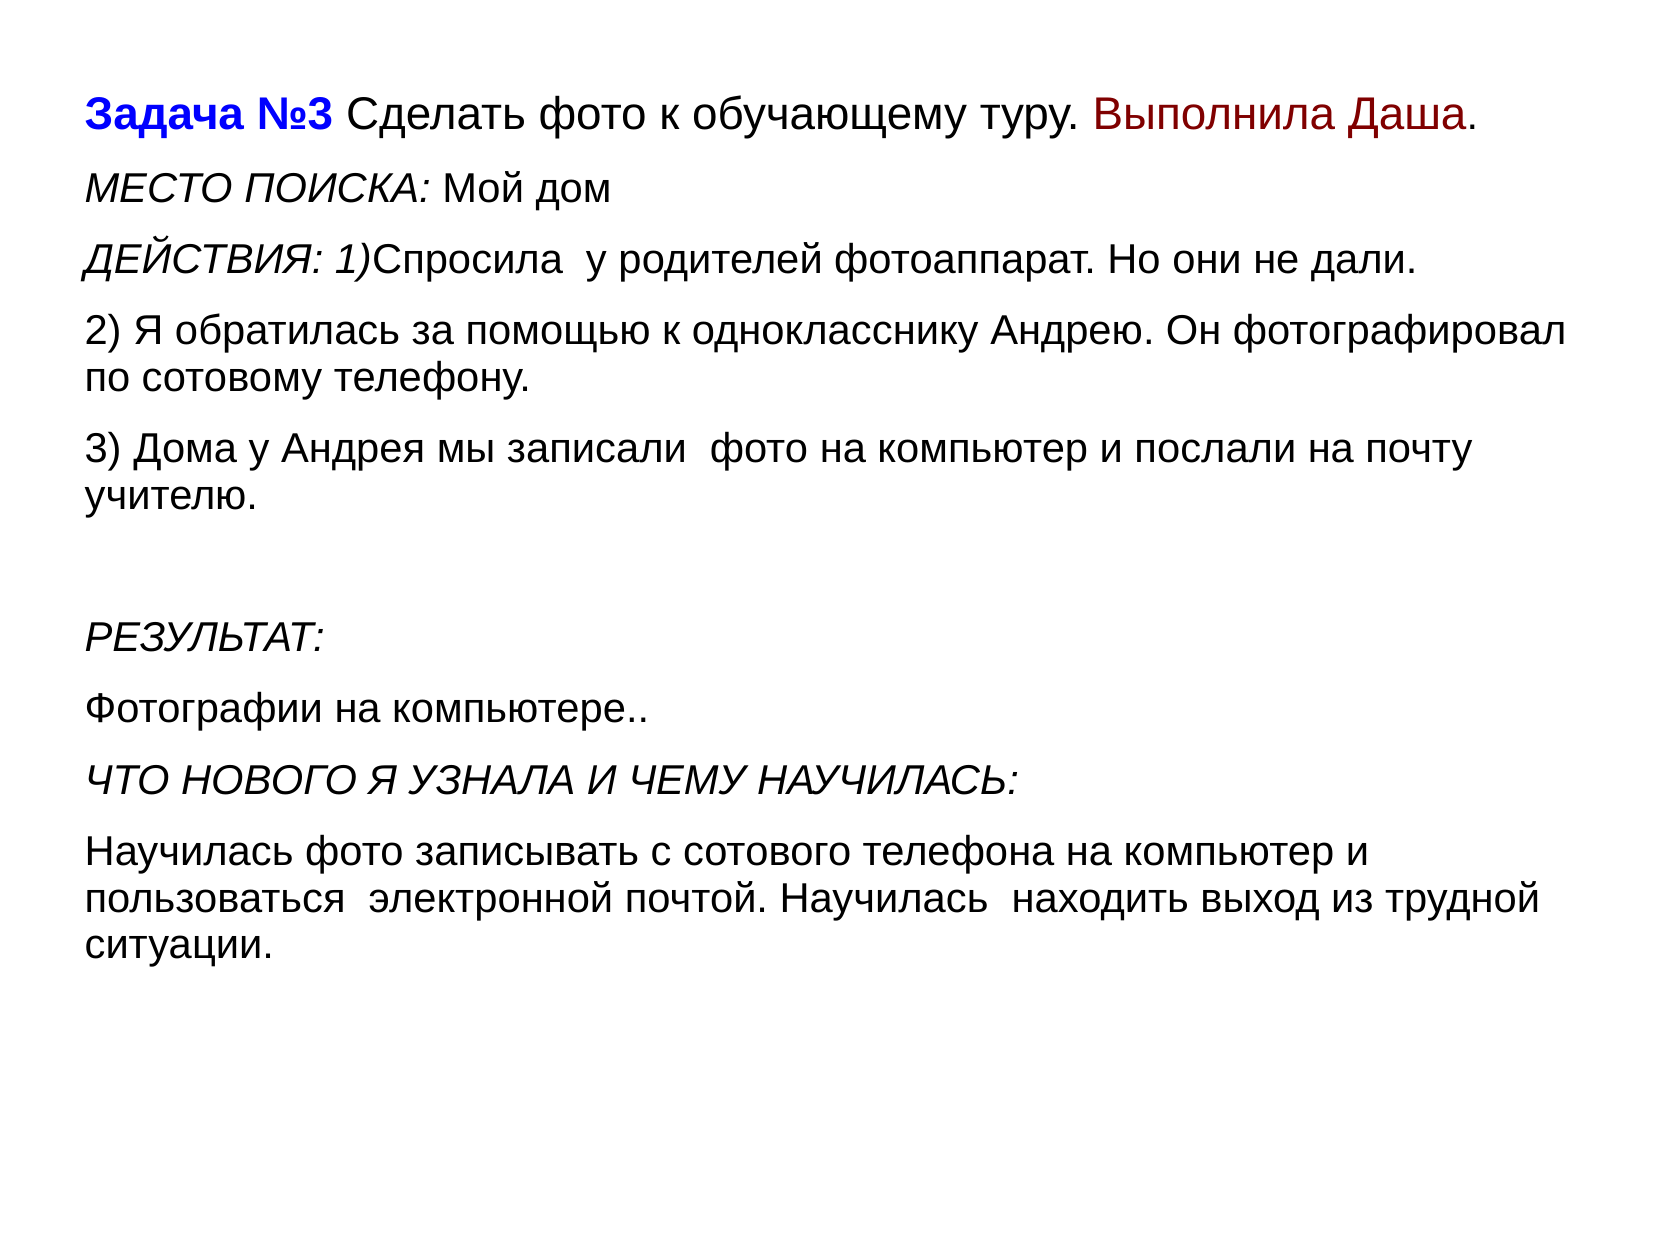

Задача №3 Сделать фото к обучающему туру. Выполнила Даша.
МЕСТО ПОИСКА: Мой дом
ДЕЙСТВИЯ: 1)Спросила у родителей фотоаппарат. Но они не дали.
2) Я обратилась за помощью к однокласснику Андрею. Он фотографировал по сотовому телефону.
3) Дома у Андрея мы записали фото на компьютер и послали на почту учителю.
РЕЗУЛЬТАТ:
Фотографии на компьютере..
ЧТО НОВОГО Я УЗНАЛА И ЧЕМУ НАУЧИЛАСЬ:
Научилась фото записывать с сотового телефона на компьютер и пользоваться электронной почтой. Научилась находить выход из трудной ситуации.